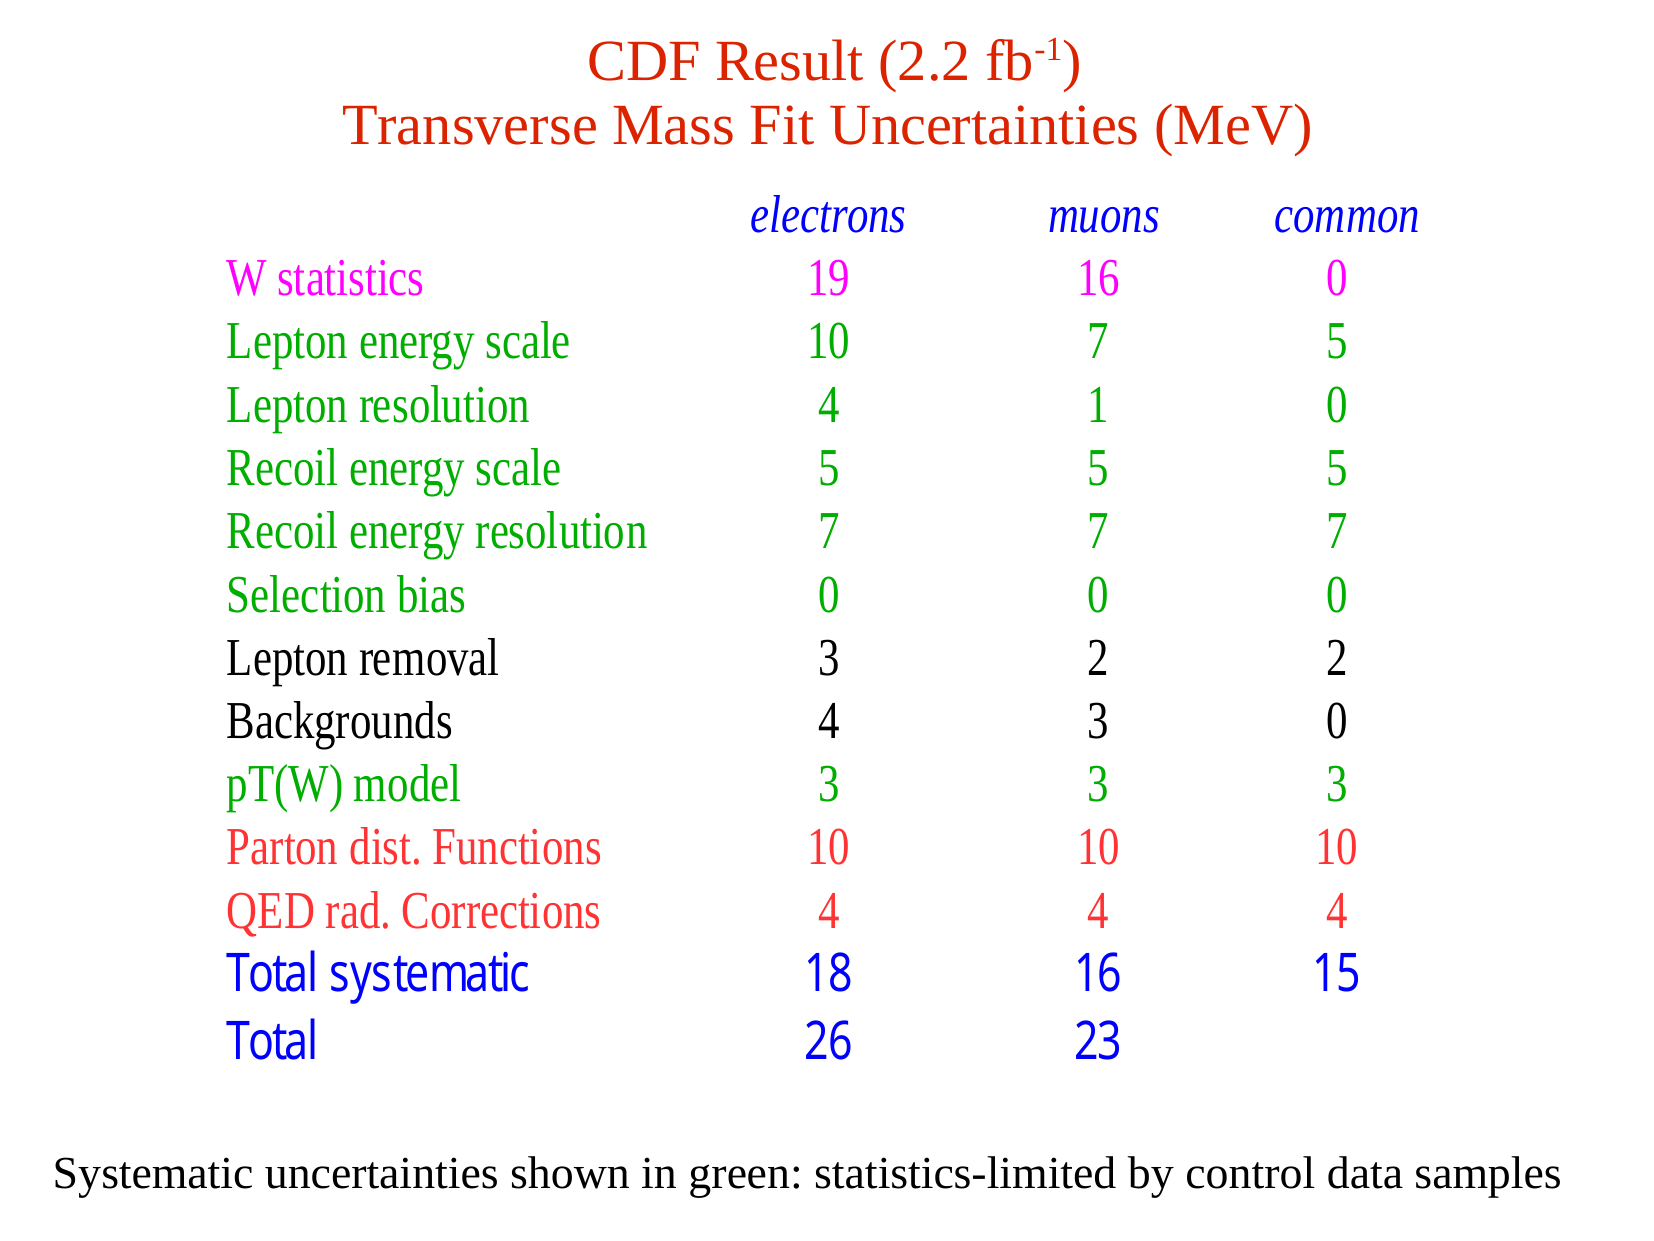

# CDF Result (2.2 fb-1) Transverse Mass Fit Uncertainties (MeV)
Systematic uncertainties shown in green: statistics-limited by control data samples